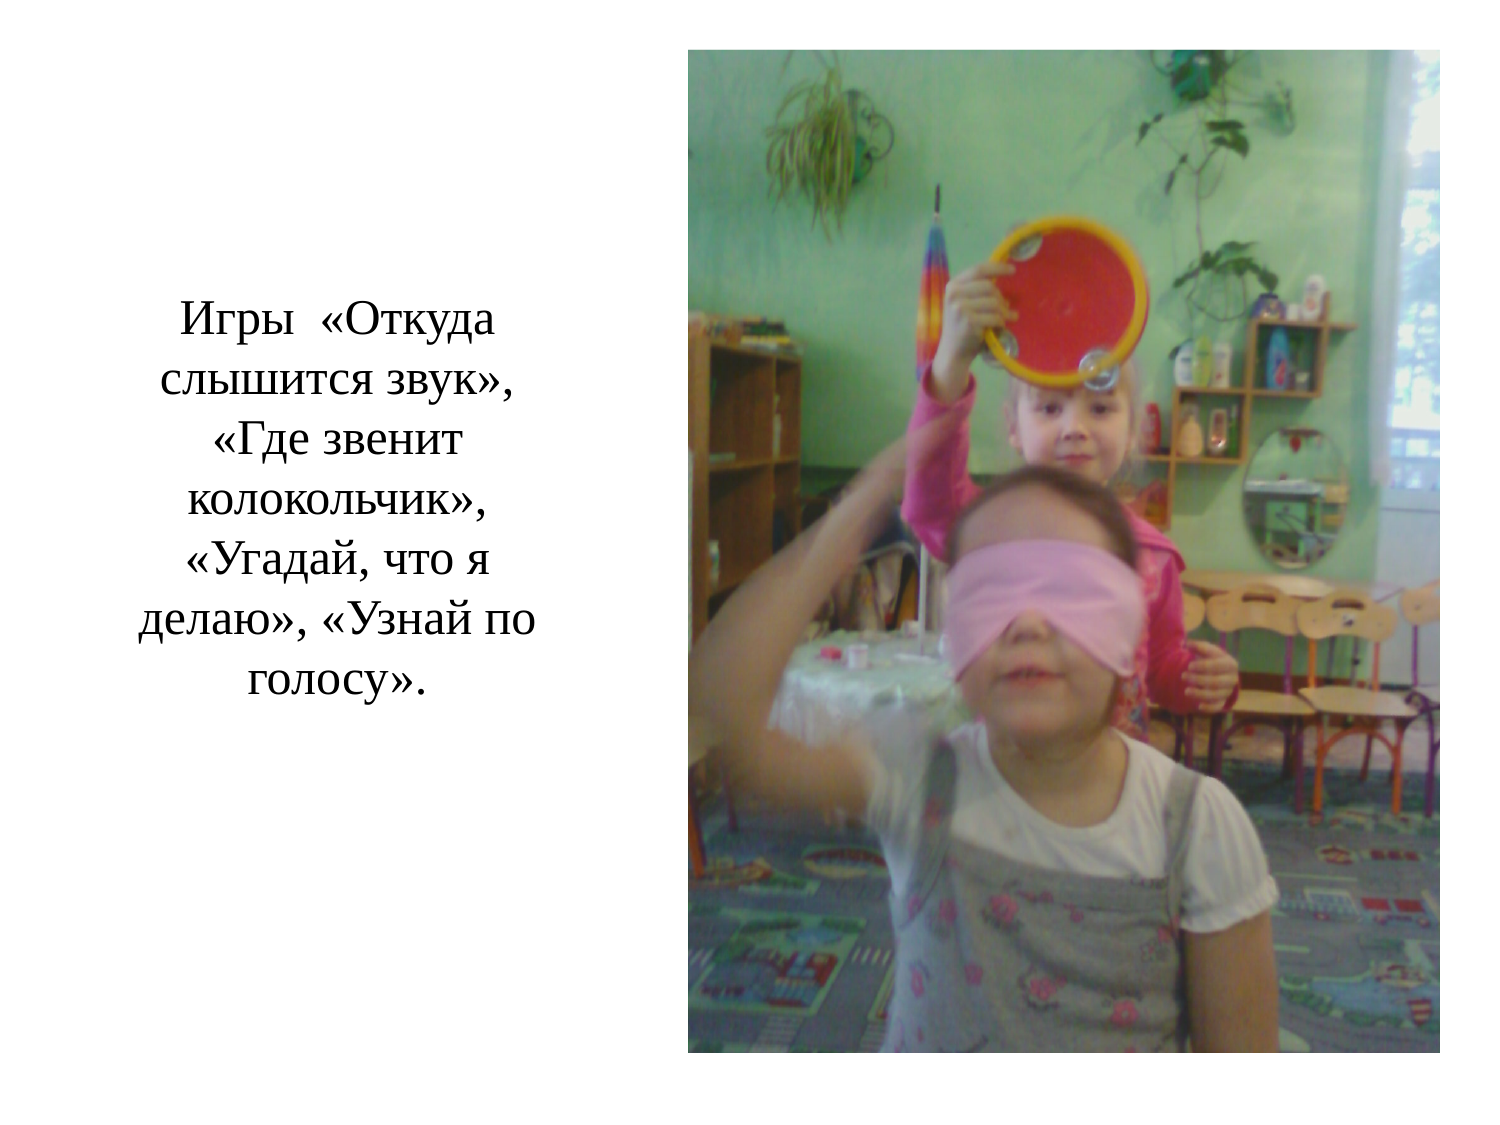

Игры «Откуда слышится звук», «Где звенит колокольчик», «Угадай, что я делаю», «Узнай по голосу».